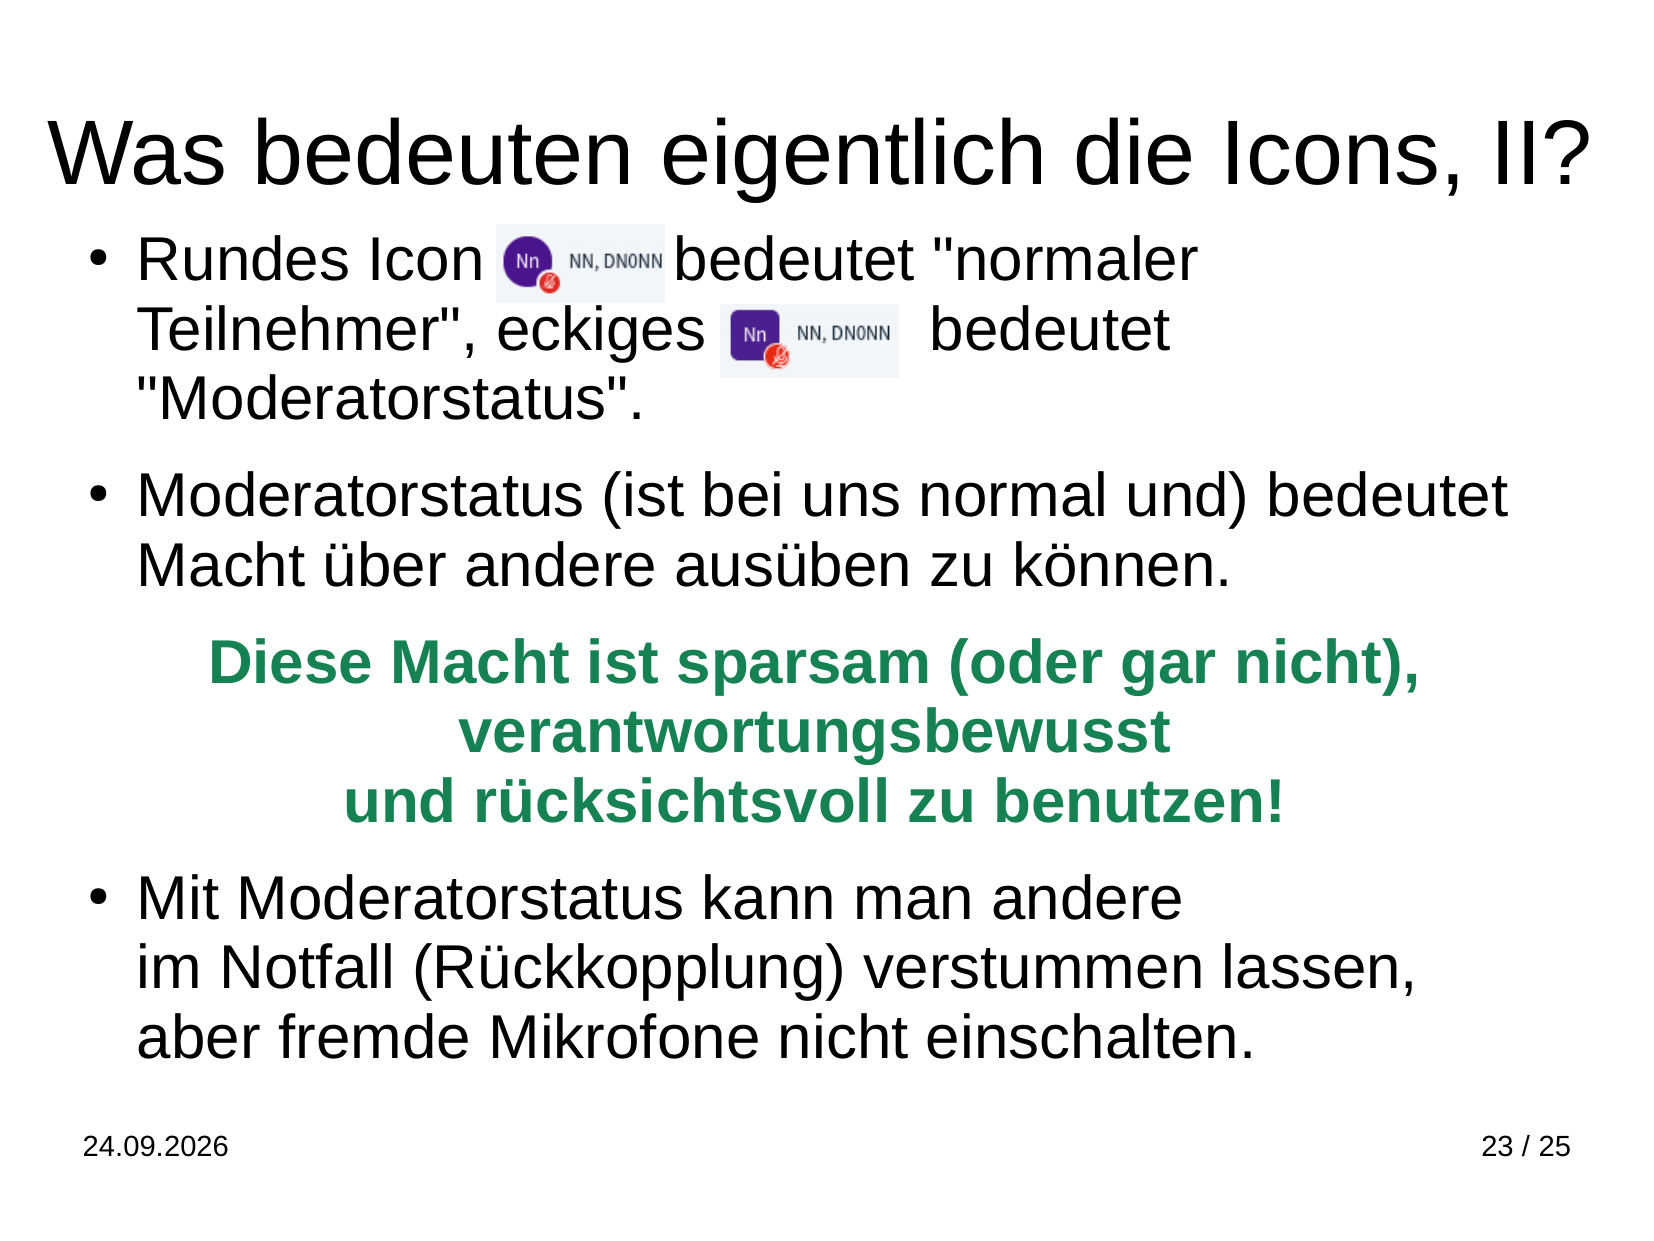

# Was bedeuten eigentlich die Icons, II?
Rundes Icon bedeutet "normaler Teilnehmer", eckiges bedeutet "Moderatorstatus".
Moderatorstatus (ist bei uns normal und) bedeutet
Macht über andere ausüben zu können.
Diese Macht ist sparsam (oder gar nicht), verantwortungsbewusst
und rücksichtsvoll zu benutzen!
Mit Moderatorstatus kann man andere
im Notfall (Rückkopplung) verstummen lassen, aber fremde Mikrofone nicht einschalten.